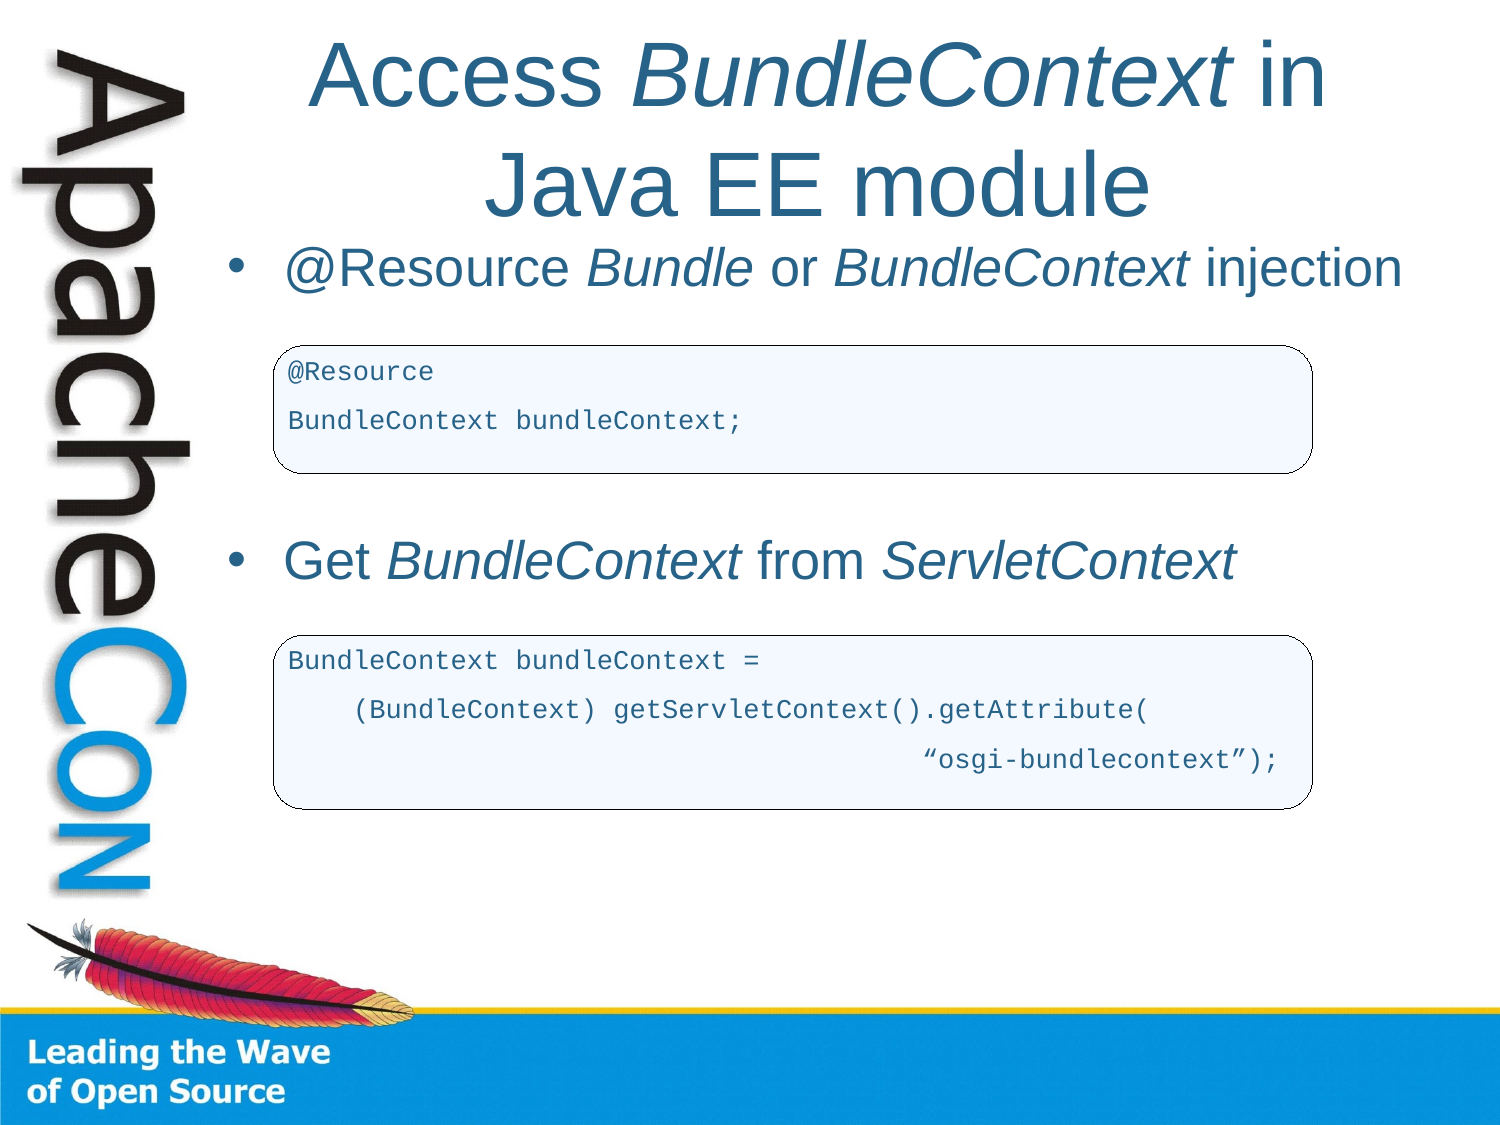

# Access BundleContext in Java EE module
@Resource Bundle or BundleContext injection
Get BundleContext from ServletContext
@Resource
BundleContext bundleContext;
BundleContext bundleContext =
 (BundleContext) getServletContext().getAttribute(
 “osgi-bundlecontext”);